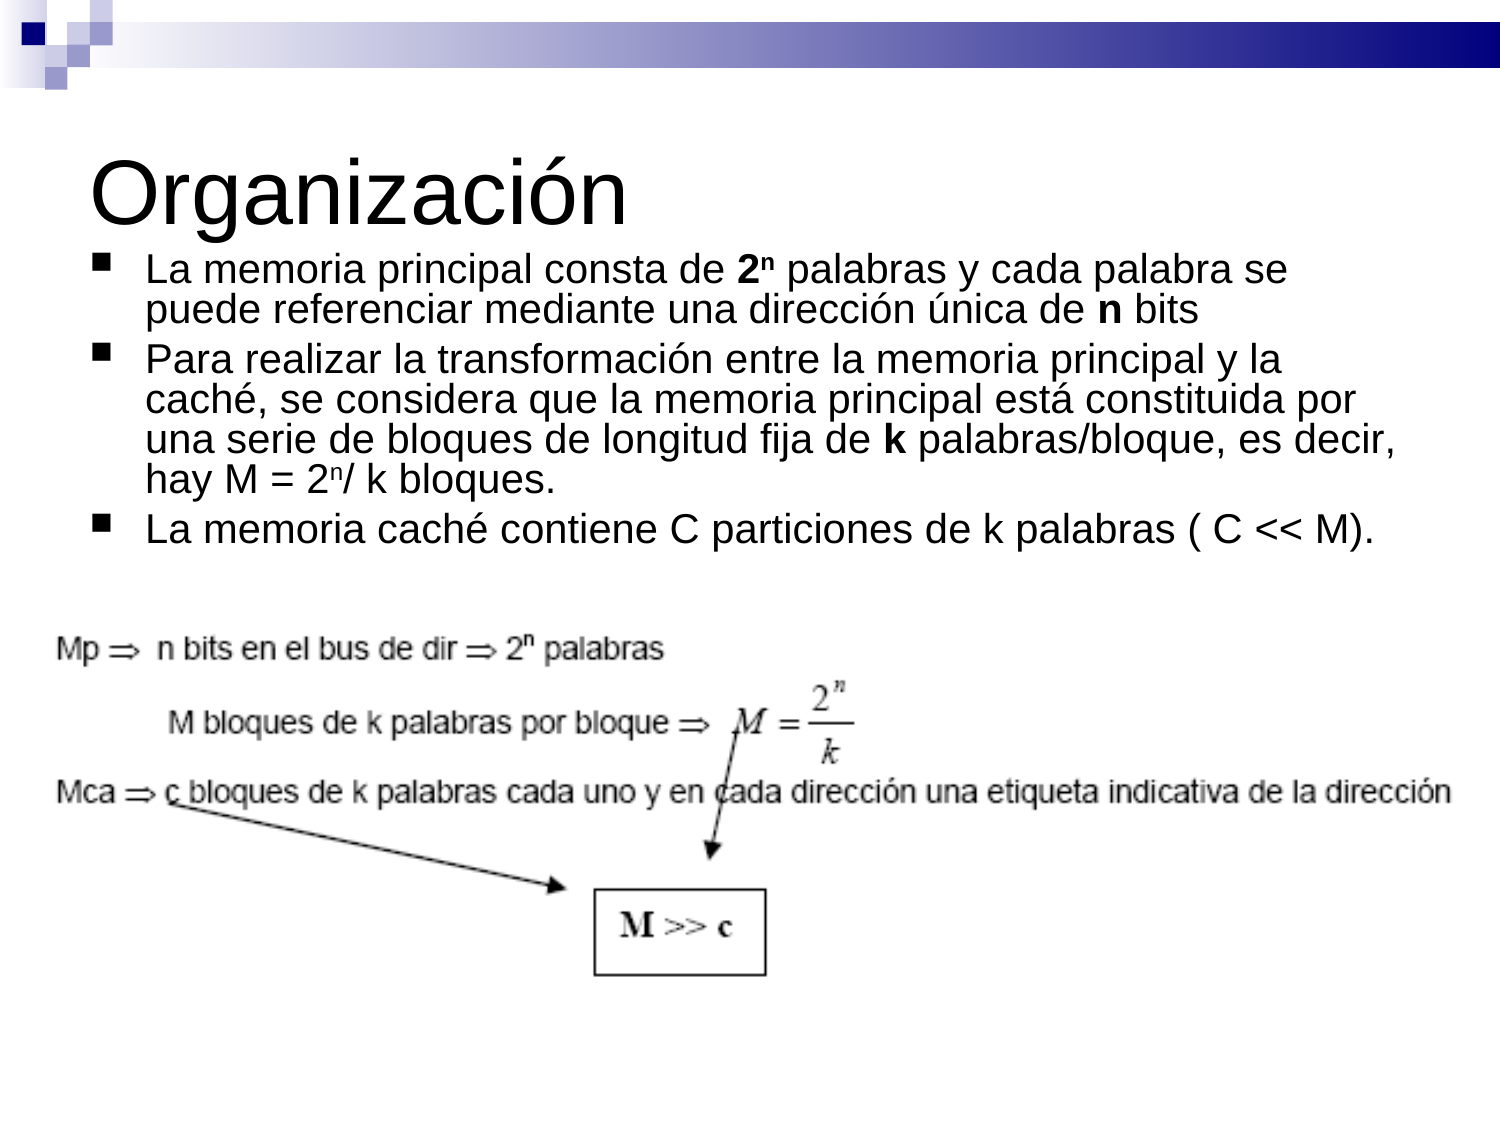

# Organización
La memoria principal consta de 2n palabras y cada palabra se puede referenciar mediante una dirección única de n bits
Para realizar la transformación entre la memoria principal y la caché, se considera que la memoria principal está constituida por una serie de bloques de longitud fija de k palabras/bloque, es decir, hay M = 2n/ k bloques.
La memoria caché contiene C particiones de k palabras ( C << M).